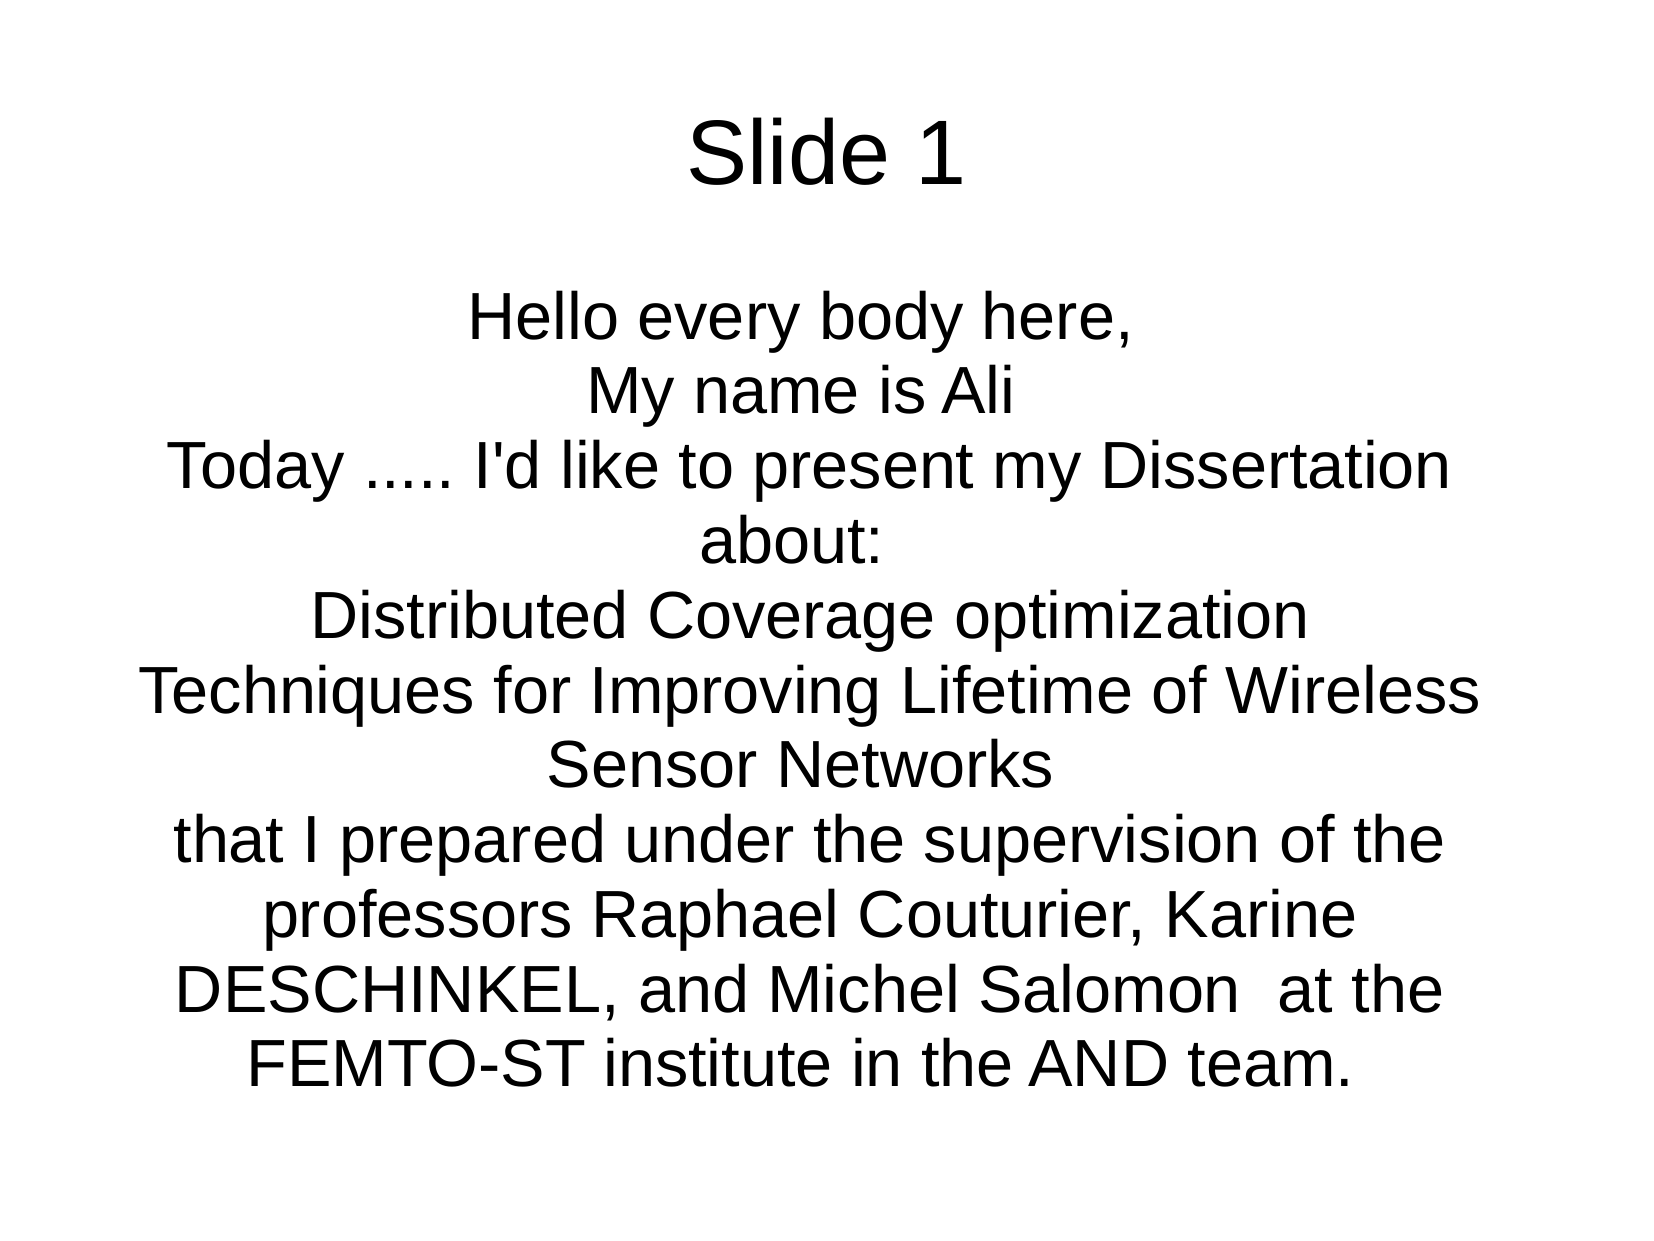

# Slide 1
Hello every body here,
My name is Ali
Today ..... I'd like to present my Dissertation about:
Distributed Coverage optimization
Techniques for Improving Lifetime of Wireless Sensor Networks
that I prepared under the supervision of the professors Raphael Couturier, Karine DESCHINKEL, and Michel Salomon at the FEMTO-ST institute in the AND team.